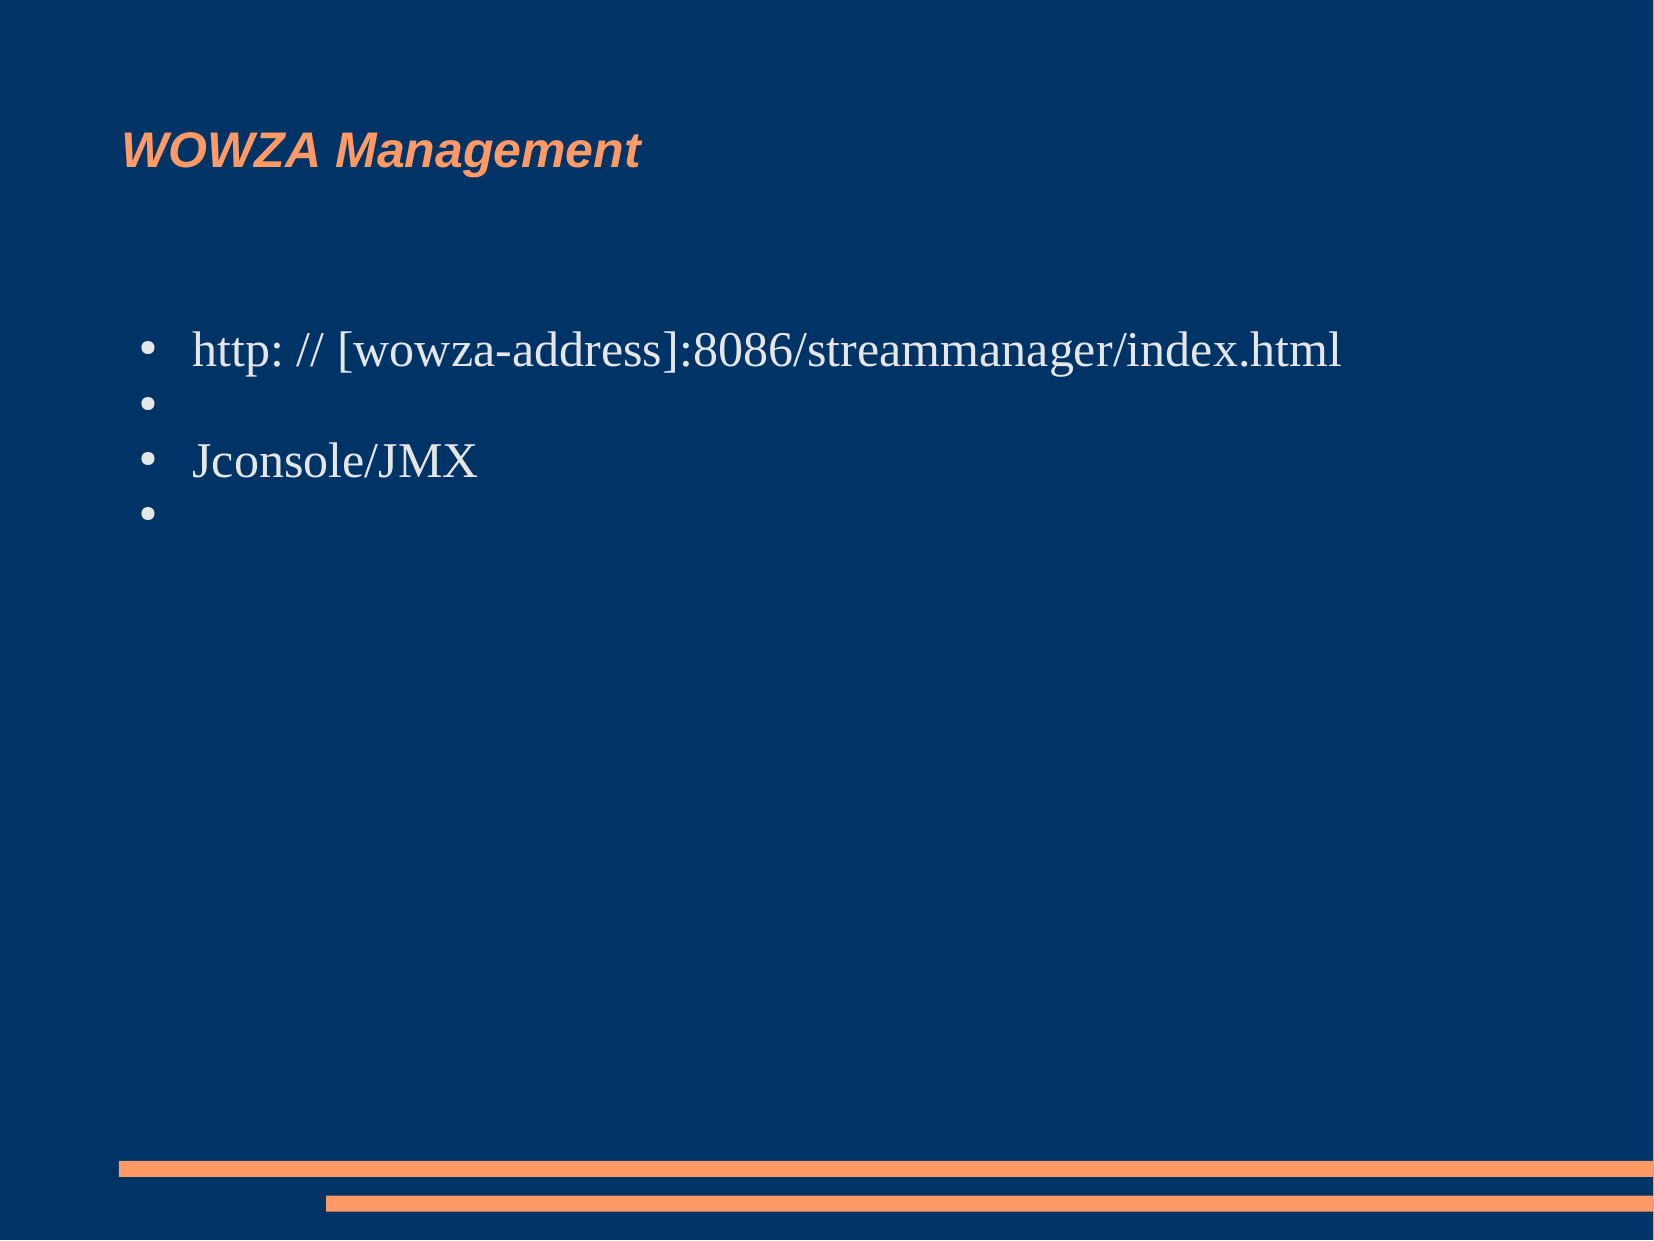

# WOWZA Management
http: // [wowza-address]:8086/streammanager/index.html
Jconsole/JMX